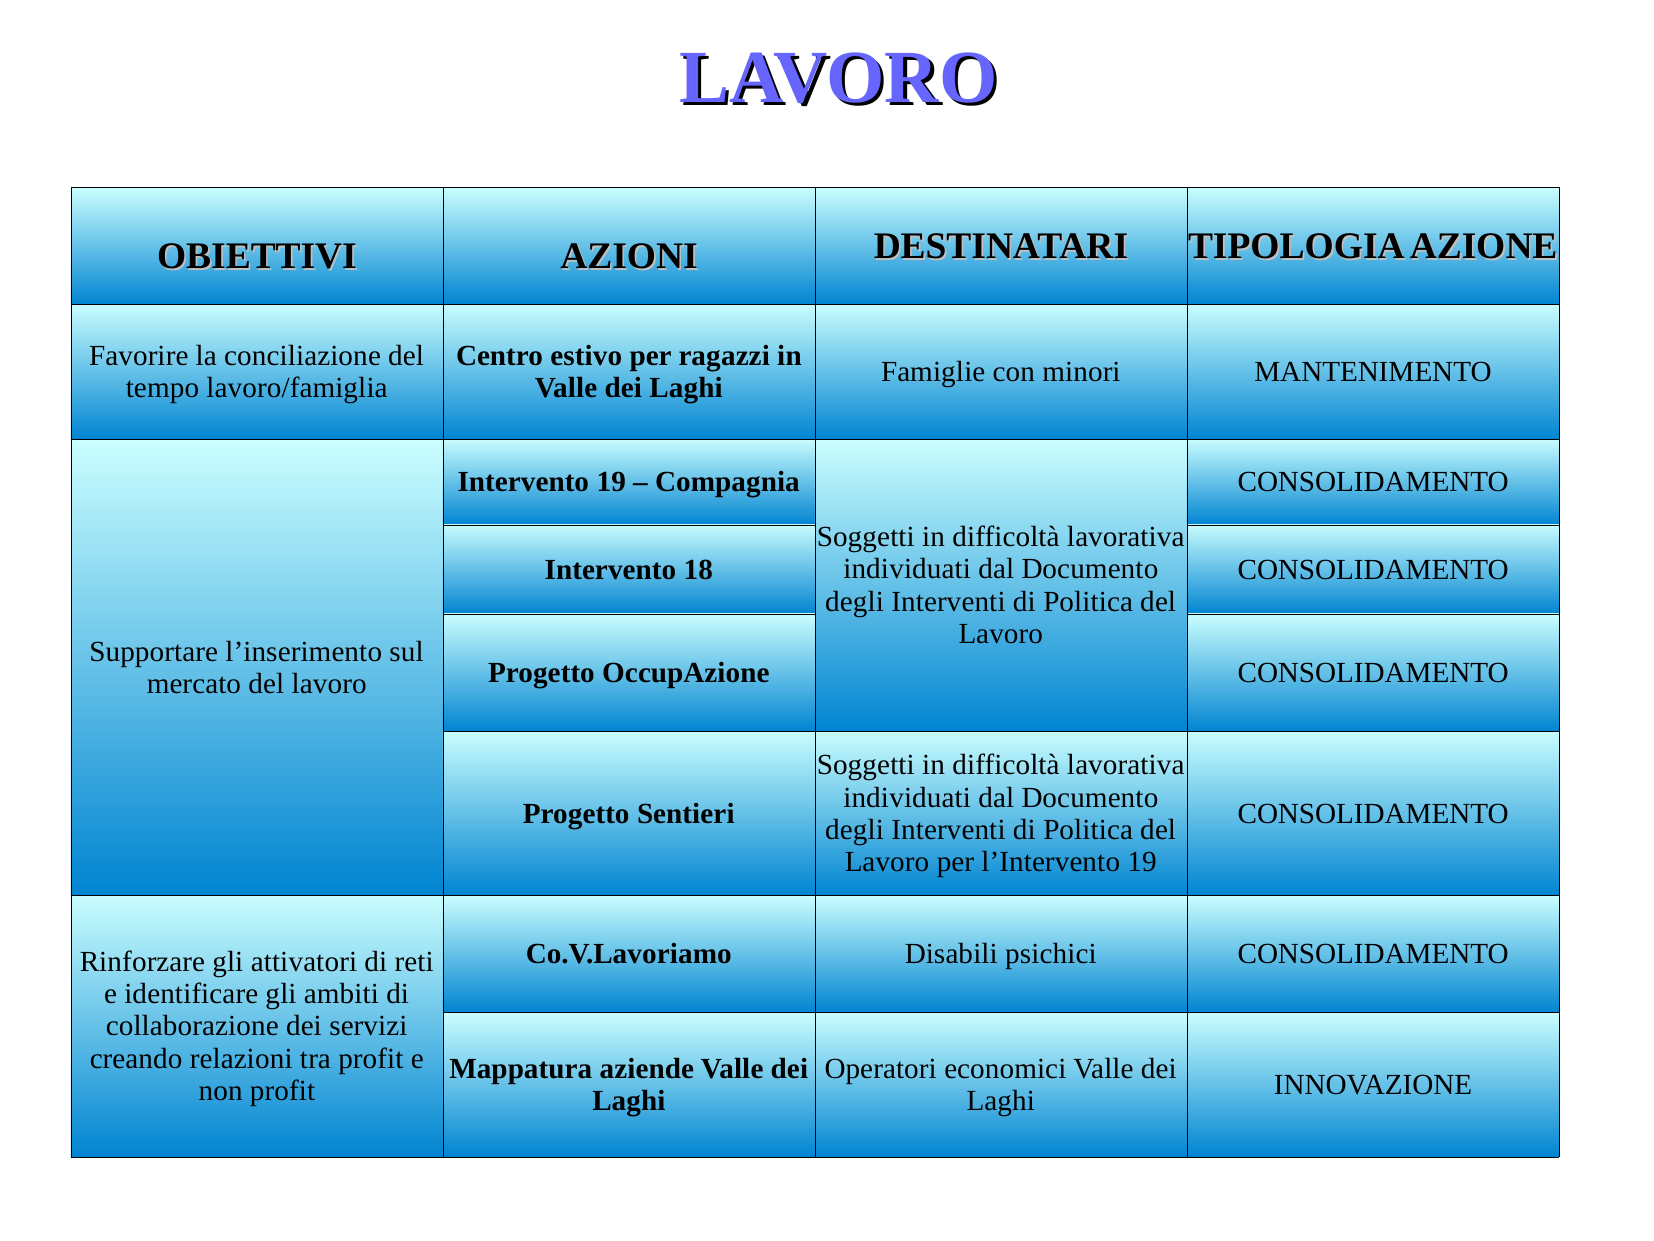

# LAVORO
| OBIETTIVI | AZIONI | DESTINATARI | TIPOLOGIA AZIONE |
| --- | --- | --- | --- |
| Favorire la conciliazione del tempo lavoro/famiglia | Centro estivo per ragazzi in Valle dei Laghi | Famiglie con minori | MANTENIMENTO |
| Supportare l’inserimento sul mercato del lavoro | Intervento 19 – Compagnia | Soggetti in difficoltà lavorativa individuati dal Documento degli Interventi di Politica del Lavoro | CONSOLIDAMENTO |
| | Intervento 18 | | CONSOLIDAMENTO |
| | Progetto OccupAzione | | CONSOLIDAMENTO |
| | Progetto Sentieri | Soggetti in difficoltà lavorativa individuati dal Documento degli Interventi di Politica del Lavoro per l’Intervento 19 | CONSOLIDAMENTO |
| Rinforzare gli attivatori di reti e identificare gli ambiti di collaborazione dei servizi creando relazioni tra profit e non profit | Co.V.Lavoriamo | Disabili psichici | CONSOLIDAMENTO |
| | Mappatura aziende Valle dei Laghi | Operatori economici Valle dei Laghi | INNOVAZIONE |